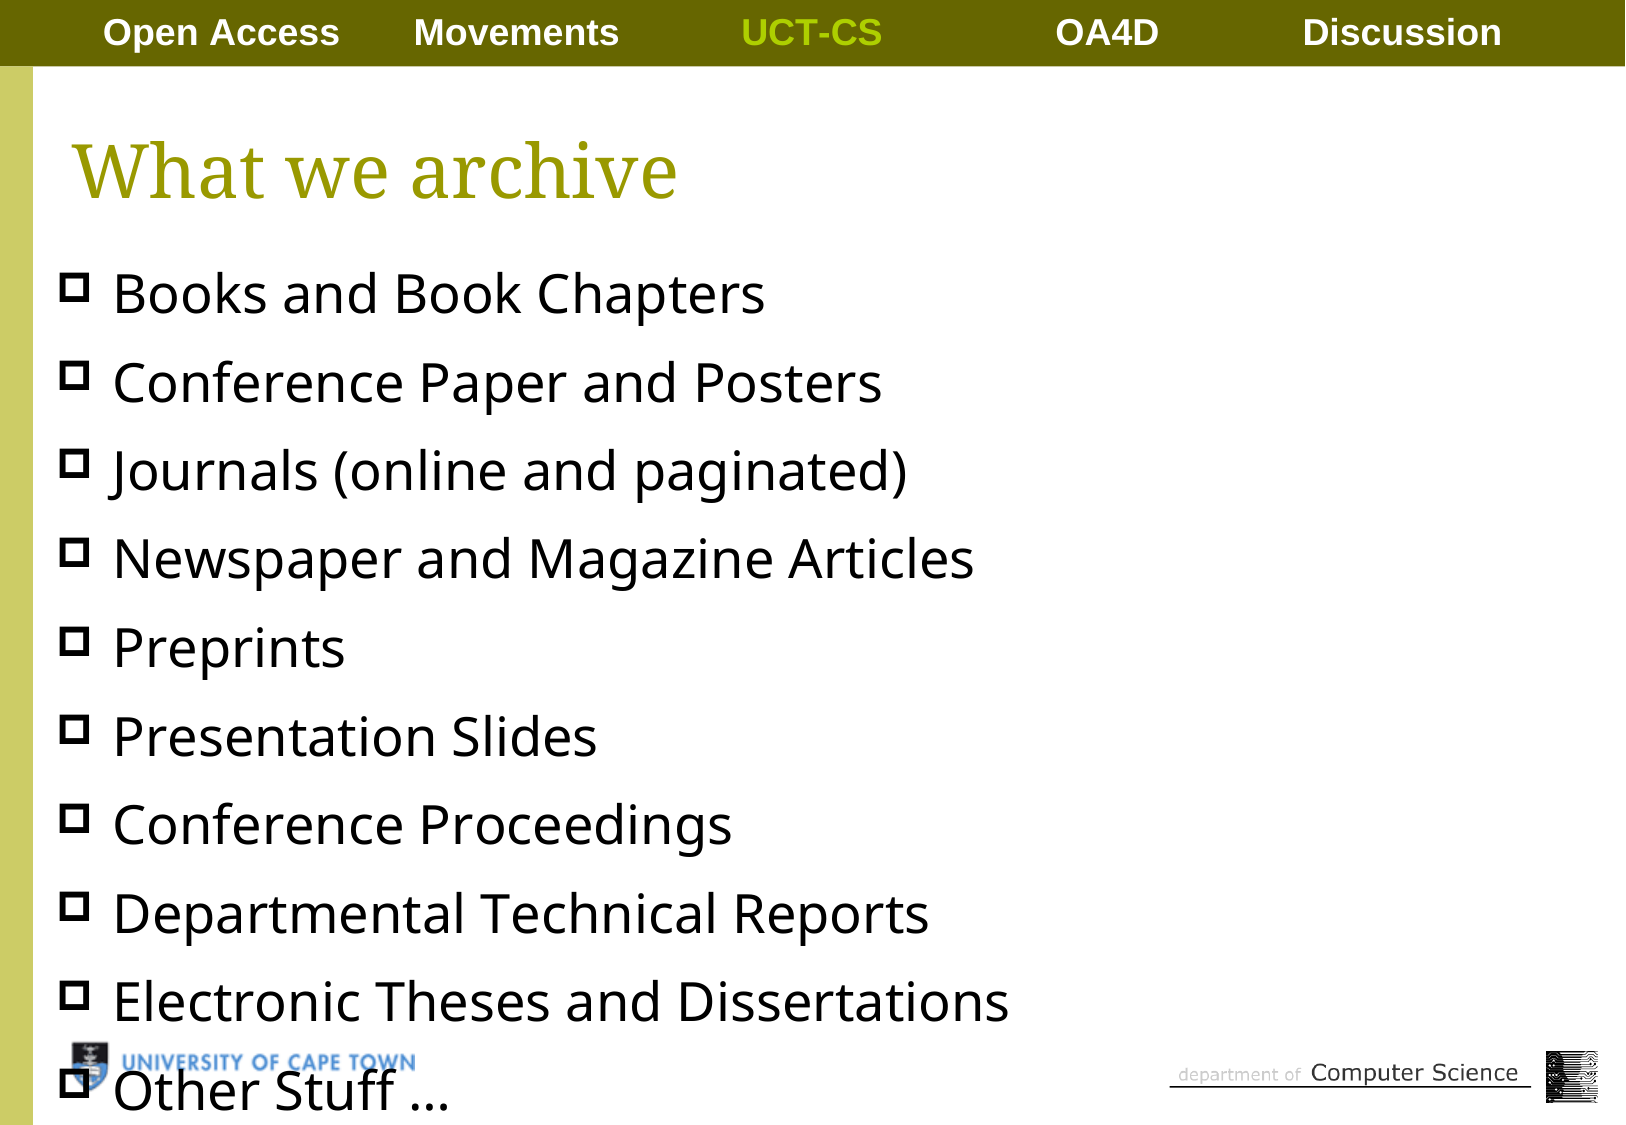

Open Access	Movements	UCT-CS	OA4D	Discussion
# What we archive
Books and Book Chapters
Conference Paper and Posters
Journals (online and paginated)
Newspaper and Magazine Articles
Preprints
Presentation Slides
Conference Proceedings
Departmental Technical Reports
Electronic Theses and Dissertations
Other Stuff …